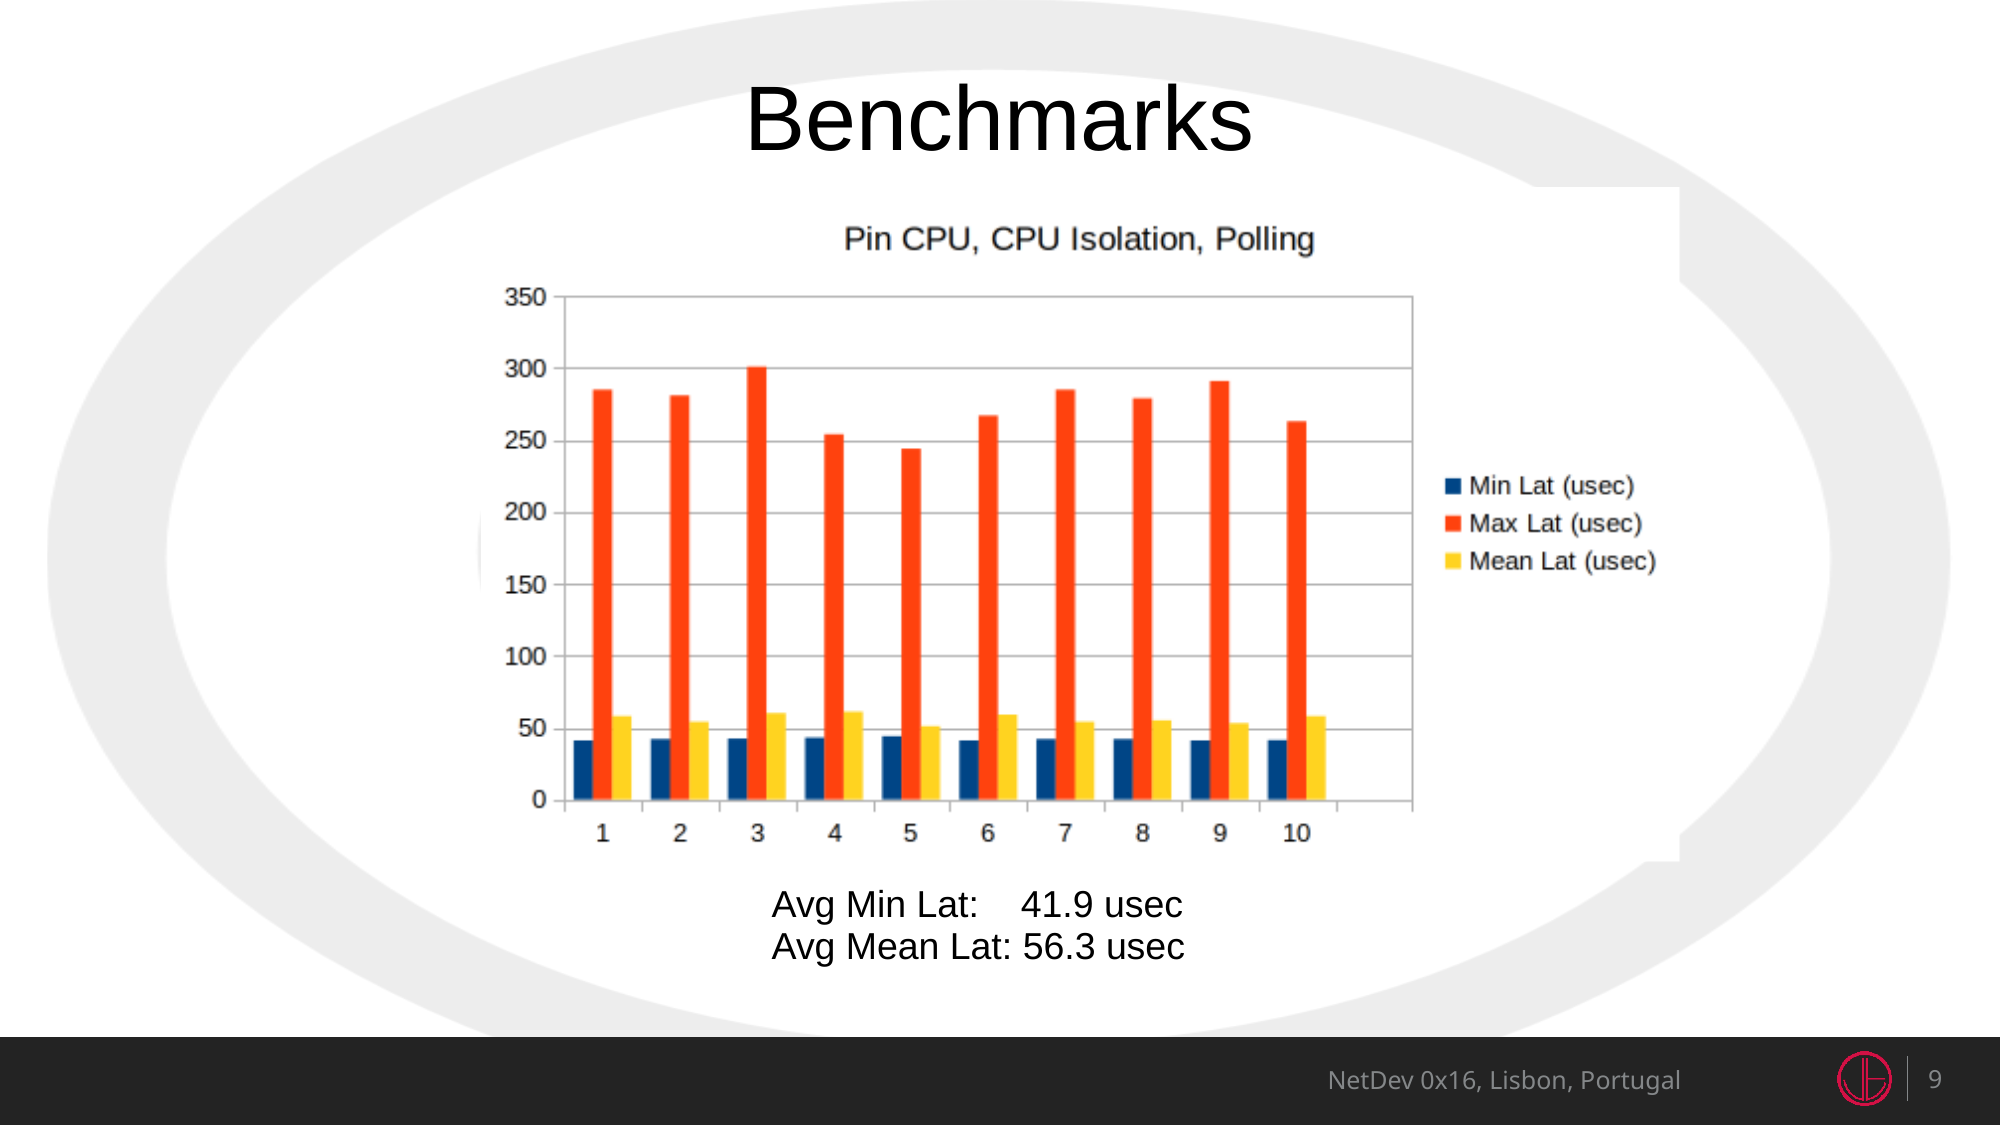

# Benchmarks
Avg Min Lat: 41.9 usec
Avg Mean Lat: 56.3 usec
NetDev 0x16, Lisbon, Portugal